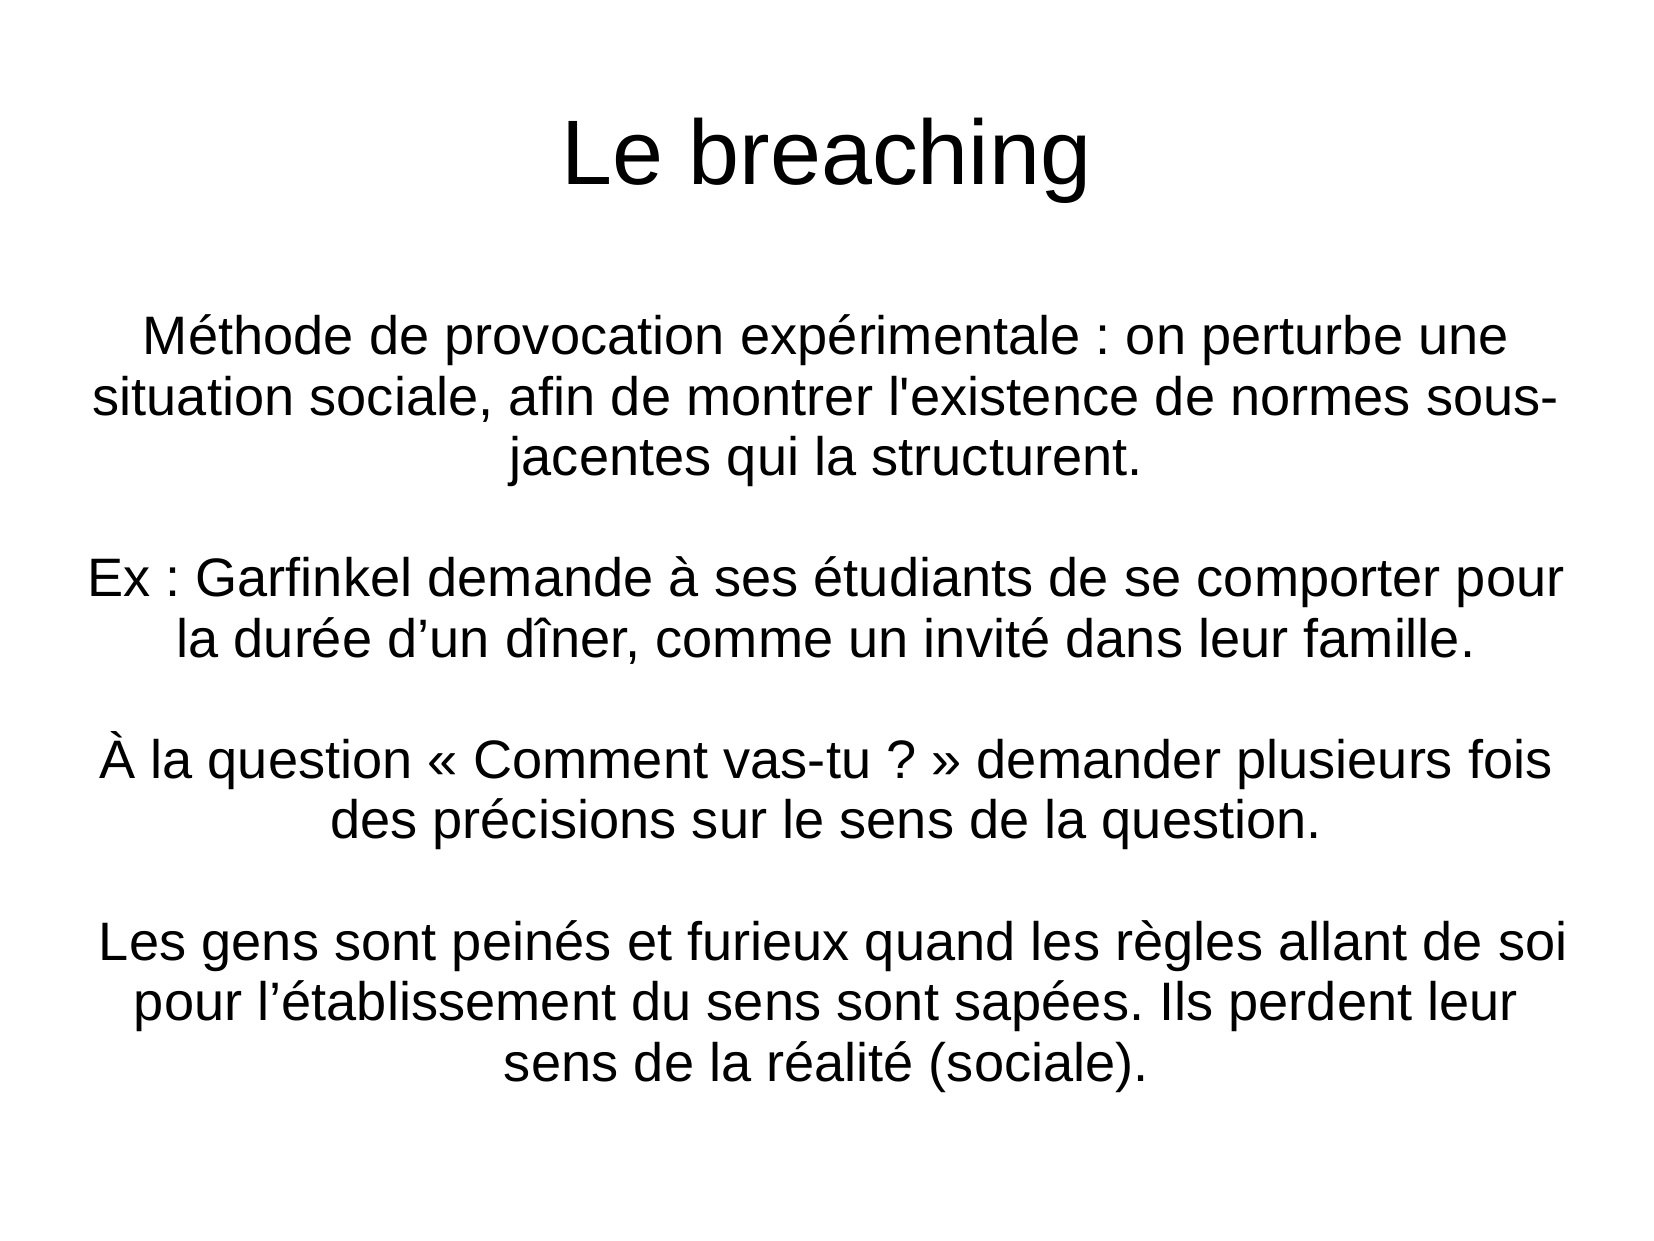

# Le breaching
Méthode de provocation expérimentale : on perturbe une situation sociale, afin de montrer l'existence de normes sous-jacentes qui la structurent.
Ex : Garfinkel demande à ses étudiants de se comporter pour la durée d’un dîner, comme un invité dans leur famille.
À la question « Comment vas-tu ? » demander plusieurs fois des précisions sur le sens de la question.
 Les gens sont peinés et furieux quand les règles allant de soi pour l’établissement du sens sont sapées. Ils perdent leur sens de la réalité (sociale).